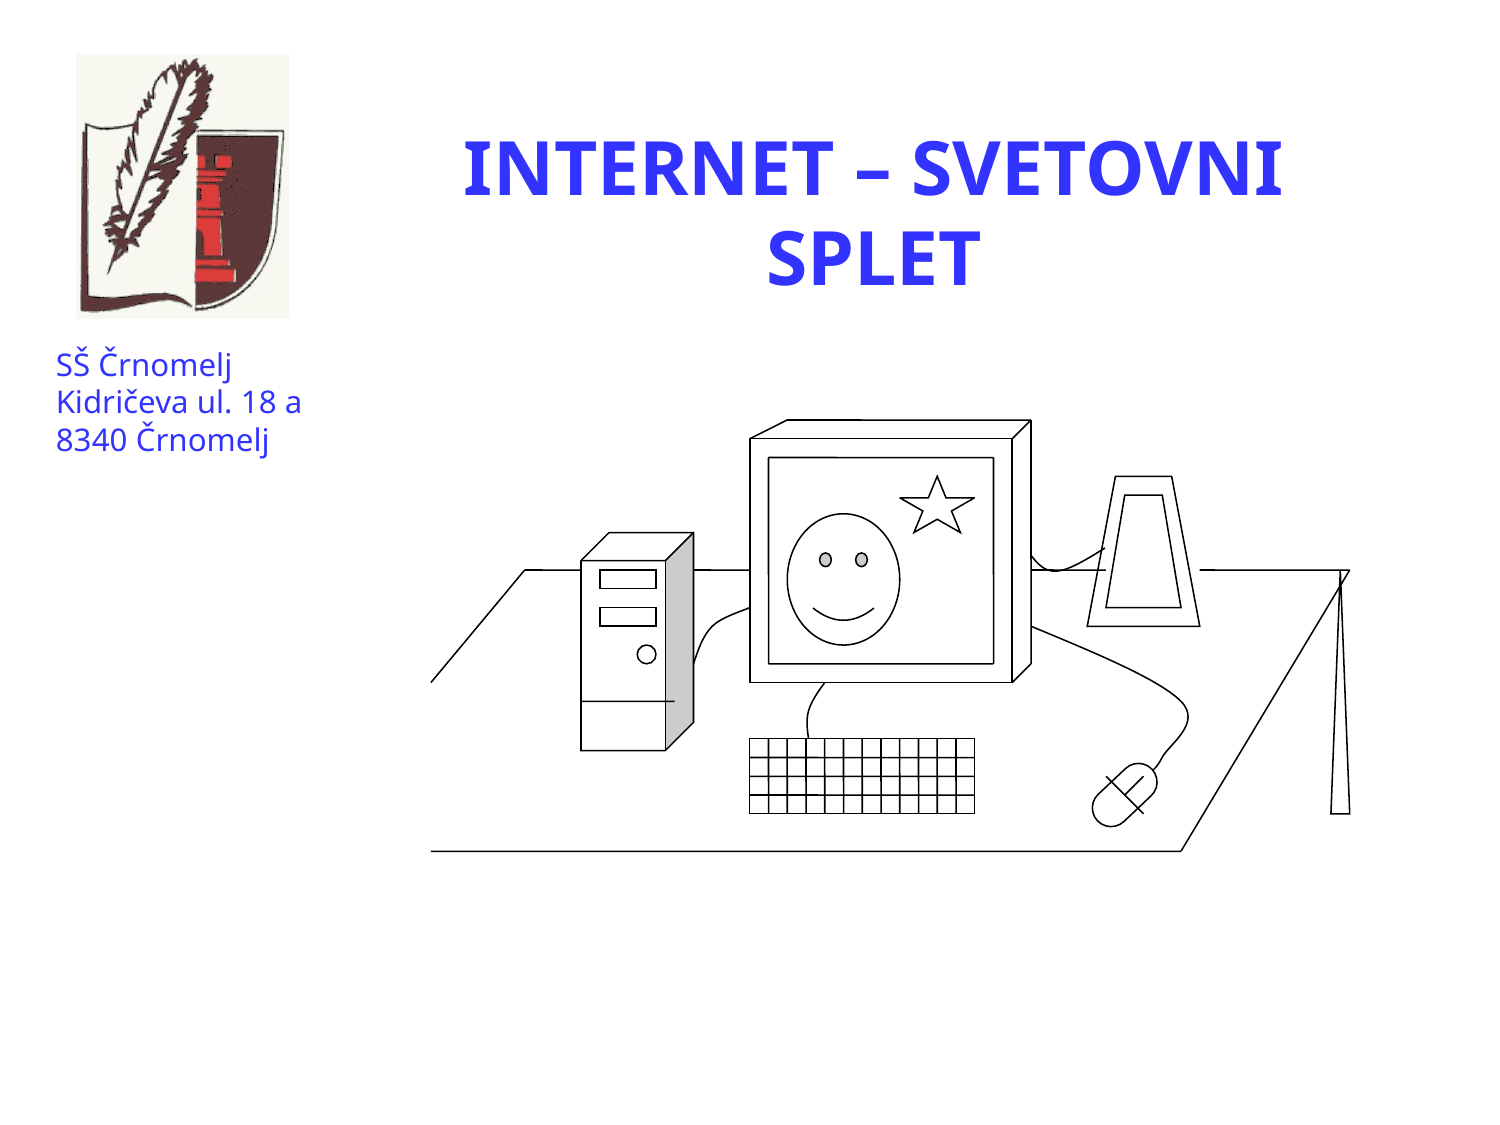

# INTERNET – SVETOVNI SPLET
SŠ Črnomelj
Kidričeva ul. 18 a
8340 Črnomelj